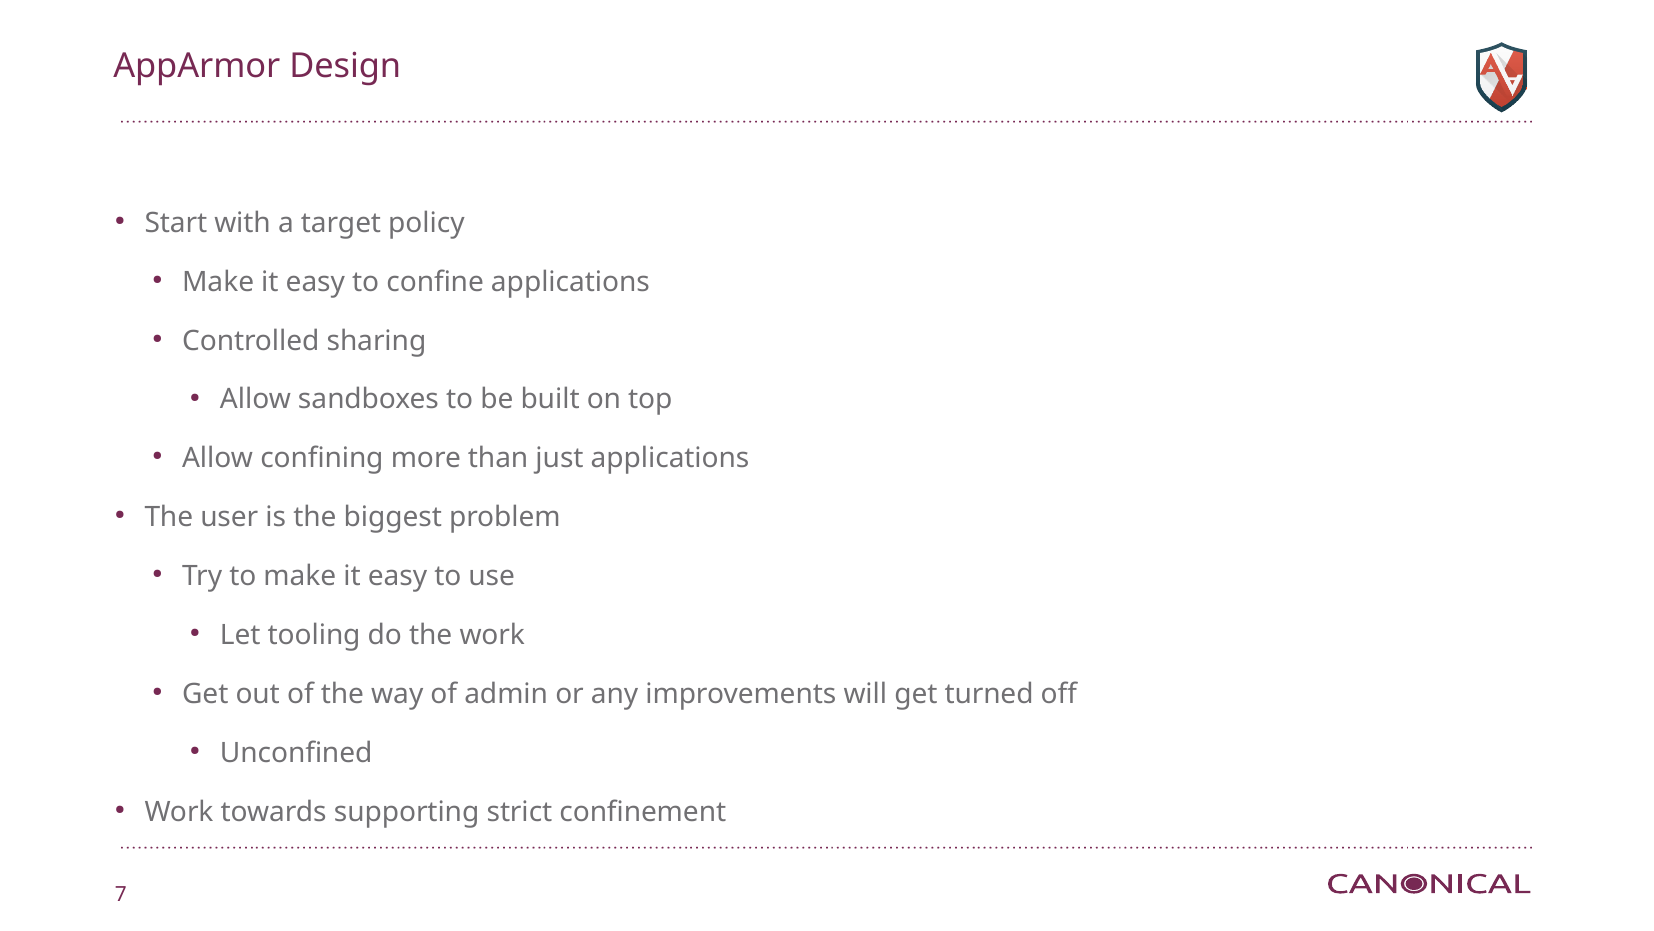

# AppArmor Design
Start with a target policy
Make it easy to confine applications
Controlled sharing
Allow sandboxes to be built on top
Allow confining more than just applications
The user is the biggest problem
Try to make it easy to use
Let tooling do the work
Get out of the way of admin or any improvements will get turned off
Unconfined
Work towards supporting strict confinement